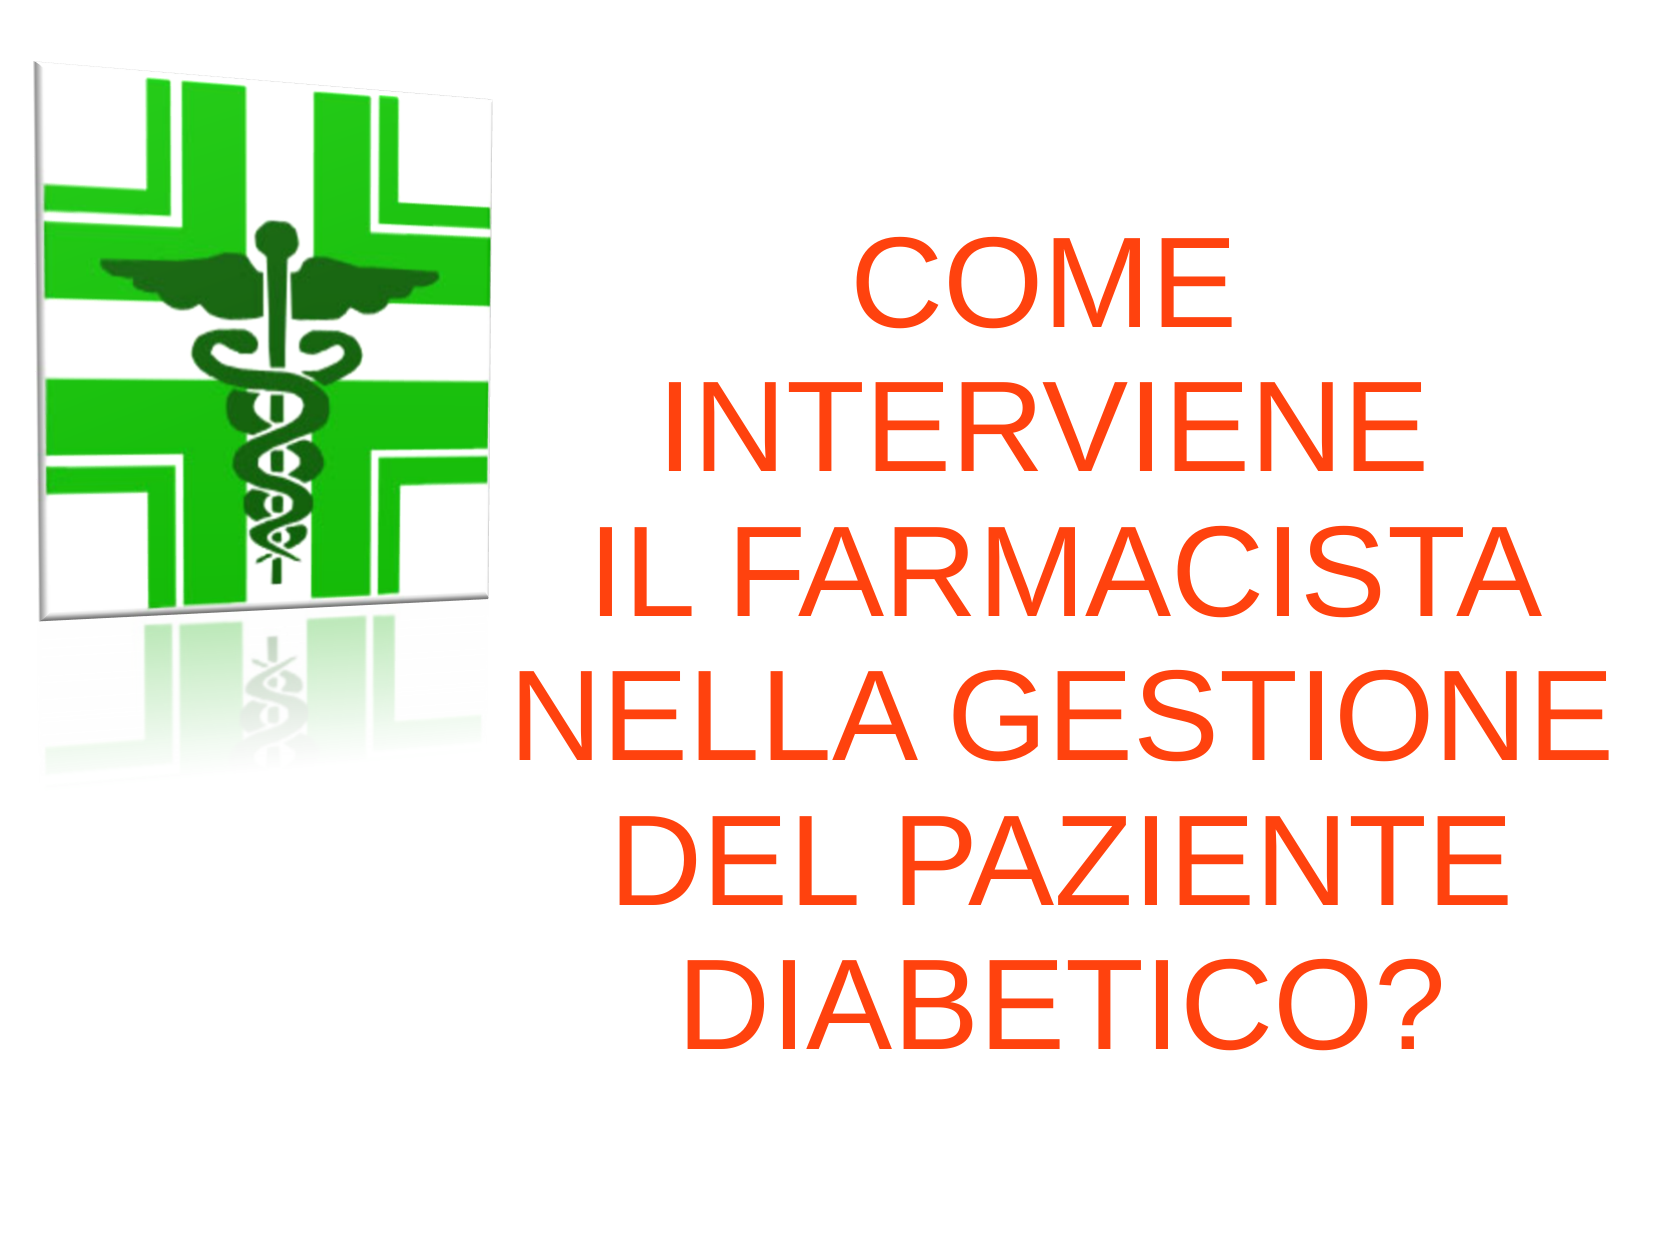

COME
INTERVIENE
IL FARMACISTA NELLA GESTIONE DEL PAZIENTE DIABETICO?